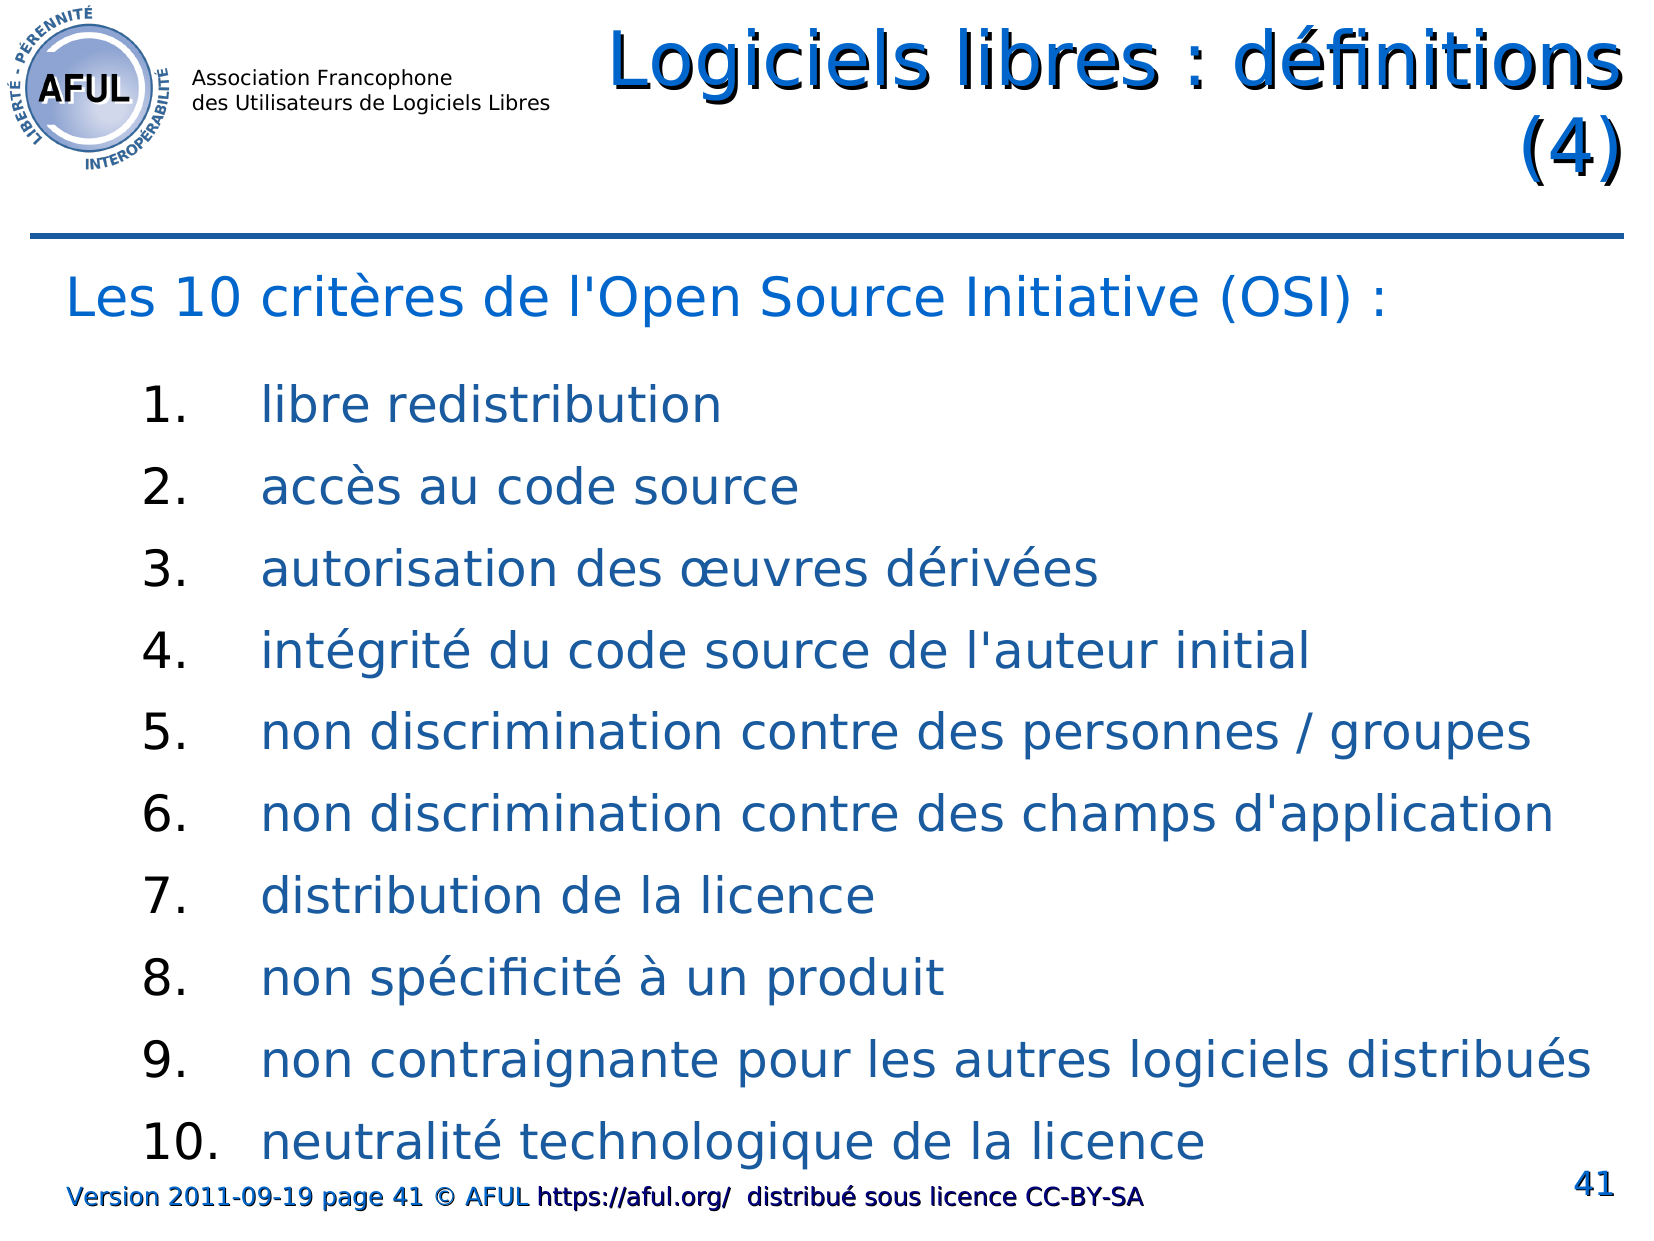

# Logiciels libres : définitions (4)
Les 10 critères de l'Open Source Initiative (OSI) :
libre redistribution
accès au code source
autorisation des œuvres dérivées
intégrité du code source de l'auteur initial
non discrimination contre des personnes / groupes
non discrimination contre des champs d'application
distribution de la licence
non spécificité à un produit
non contraignante pour les autres logiciels distribués
neutralité technologique de la licence